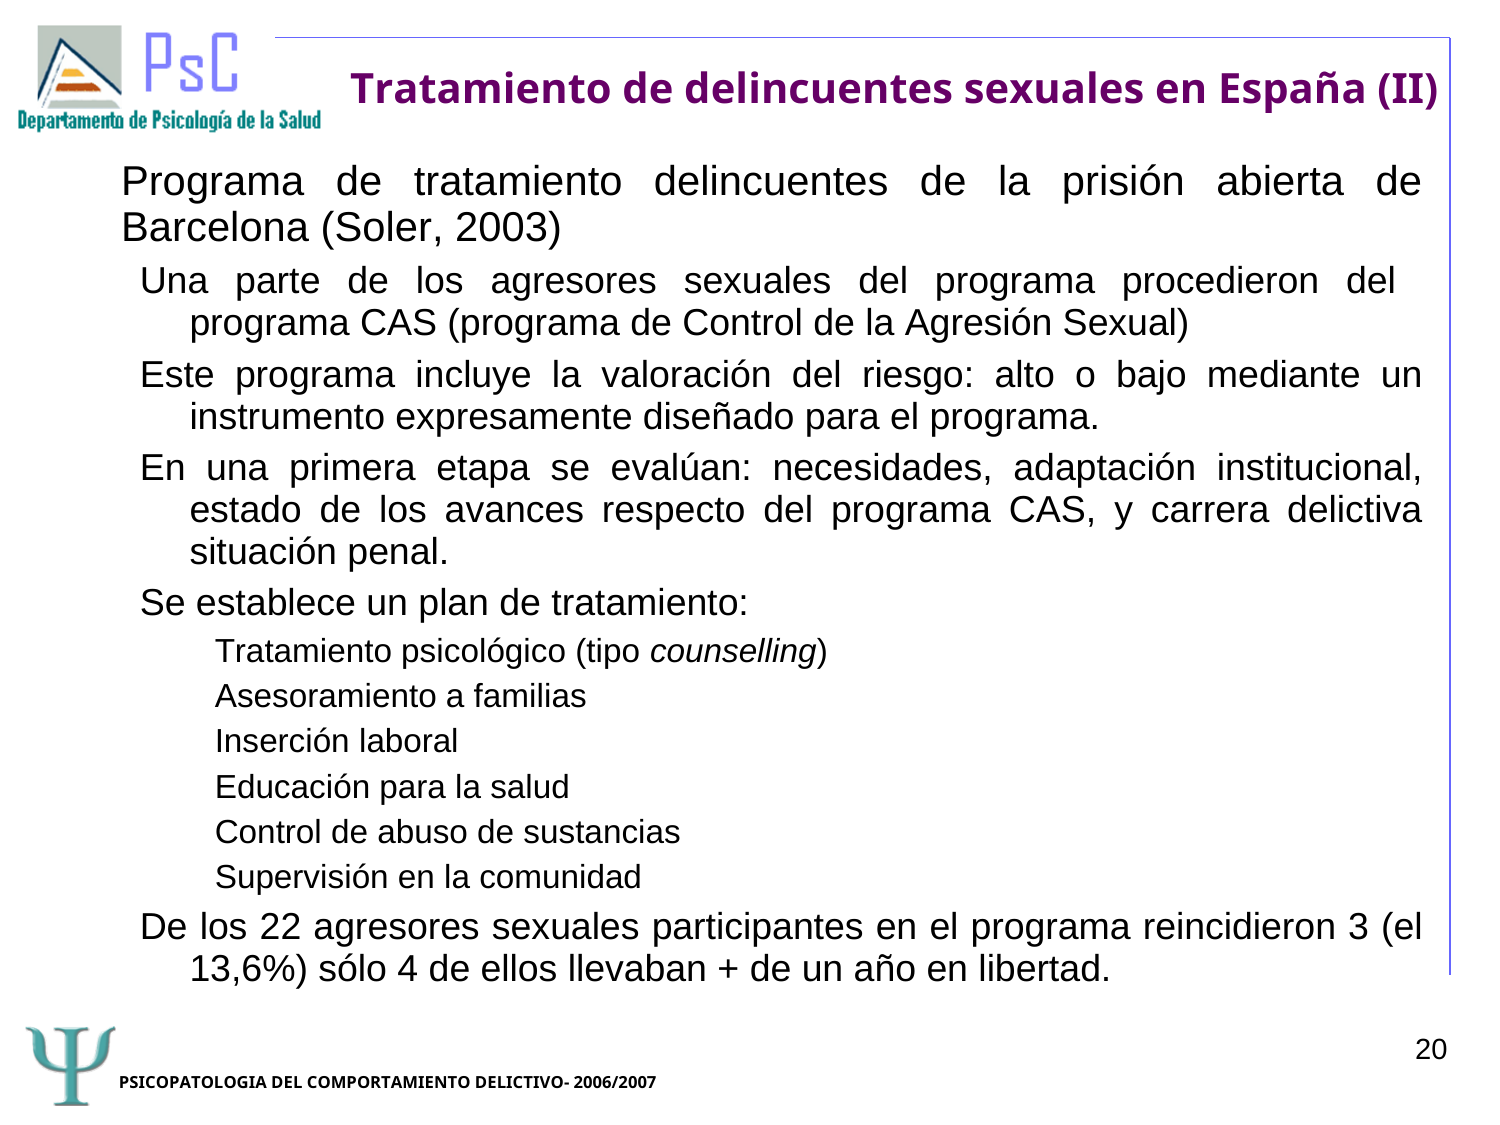

# Tratamiento de delincuentes sexuales en España (II)
	Programa de tratamiento delincuentes de la prisión abierta de Barcelona (Soler, 2003)
Una parte de los agresores sexuales del programa procedieron del programa CAS (programa de Control de la Agresión Sexual)
Este programa incluye la valoración del riesgo: alto o bajo mediante un instrumento expresamente diseñado para el programa.
En una primera etapa se evalúan: necesidades, adaptación institucional, estado de los avances respecto del programa CAS, y carrera delictiva situación penal.
Se establece un plan de tratamiento:
Tratamiento psicológico (tipo counselling)
Asesoramiento a familias
Inserción laboral
Educación para la salud
Control de abuso de sustancias
Supervisión en la comunidad
De los 22 agresores sexuales participantes en el programa reincidieron 3 (el 13,6%) sólo 4 de ellos llevaban + de un año en libertad.
20